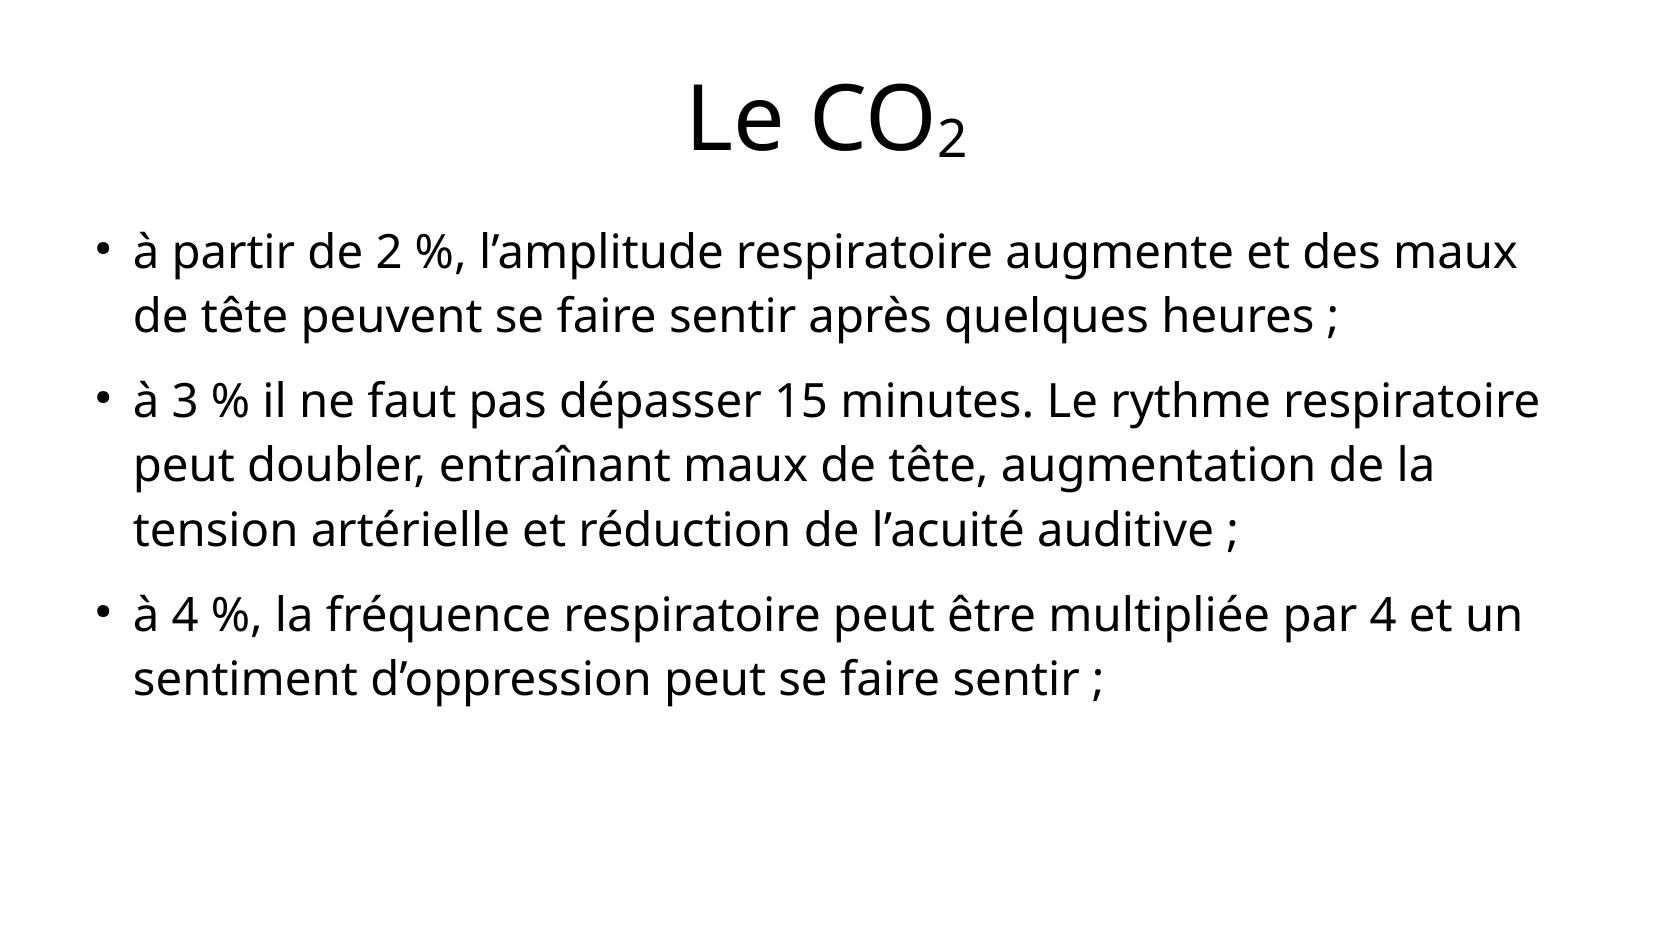

# Le CO2
à partir de 2 %, l’amplitude respiratoire augmente et des maux de tête peuvent se faire sentir après quelques heures ;
à 3 % il ne faut pas dépasser 15 minutes. Le rythme respiratoire peut doubler, entraînant maux de tête, augmentation de la tension artérielle et réduction de l’acuité auditive ;
à 4 %, la fréquence respiratoire peut être multipliée par 4 et un sentiment d’oppression peut se faire sentir ;